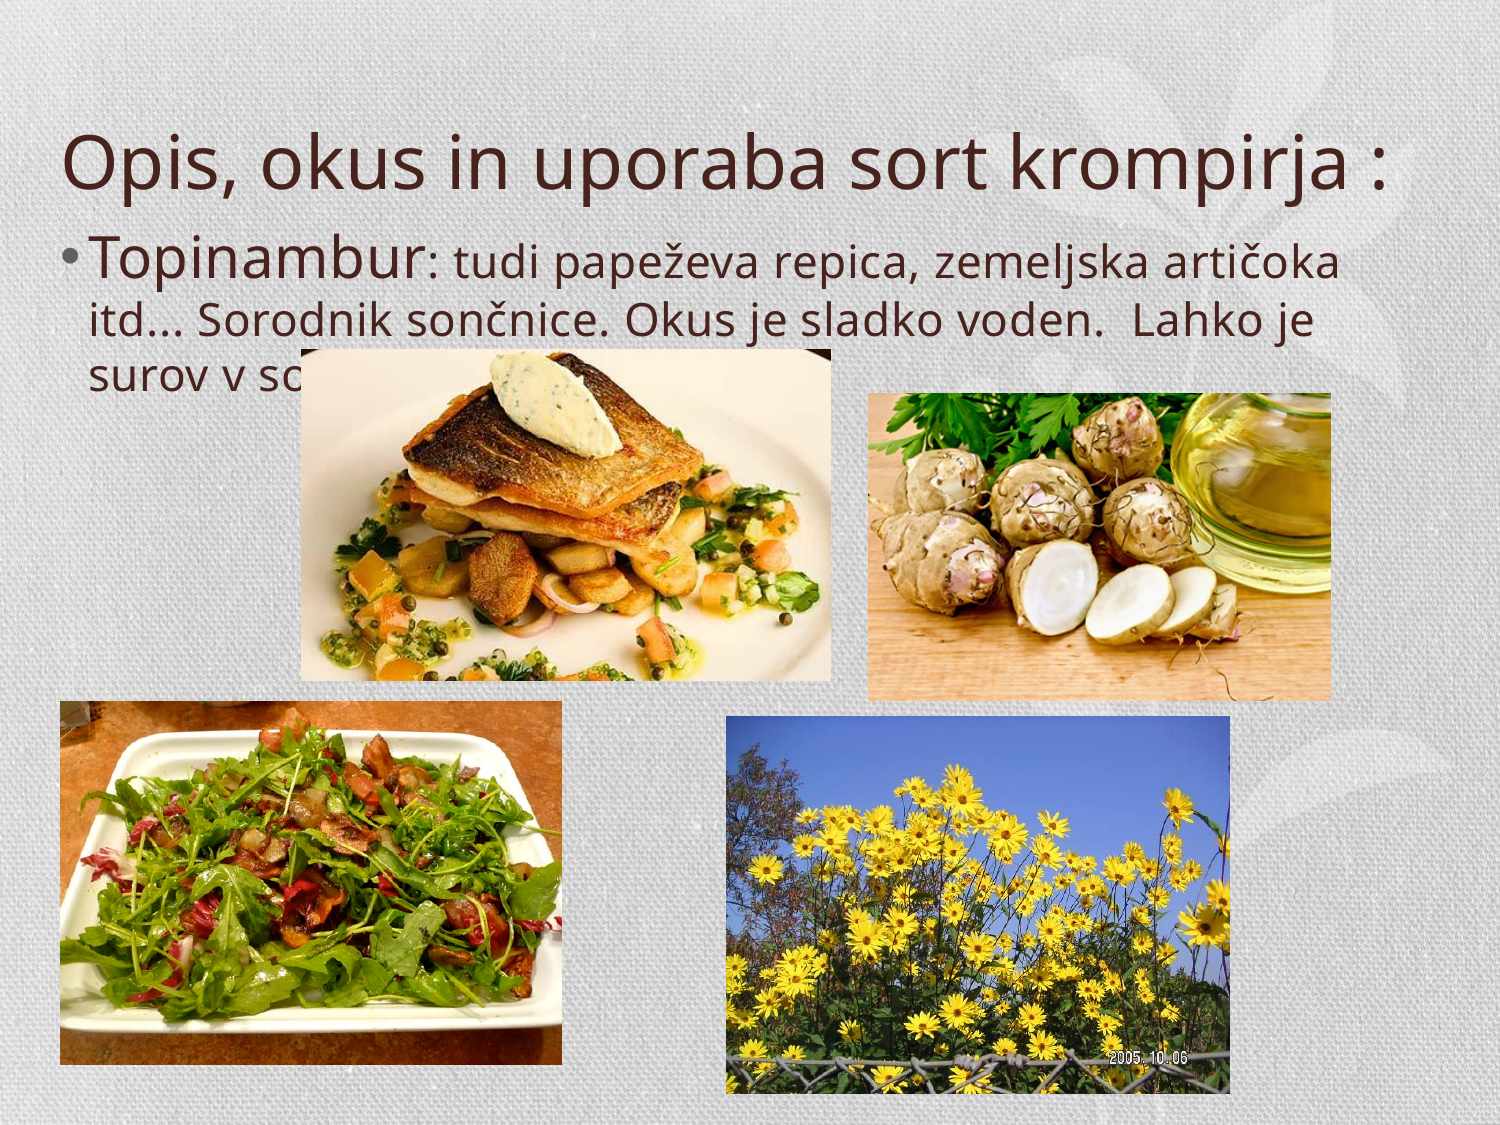

# Opis, okus in uporaba sort krompirja :
Topinambur: tudi papeževa repica, zemeljska artičoka itd... Sorodnik sončnice. Okus je sladko voden. Lahko je surov v solatah ali kuhan.